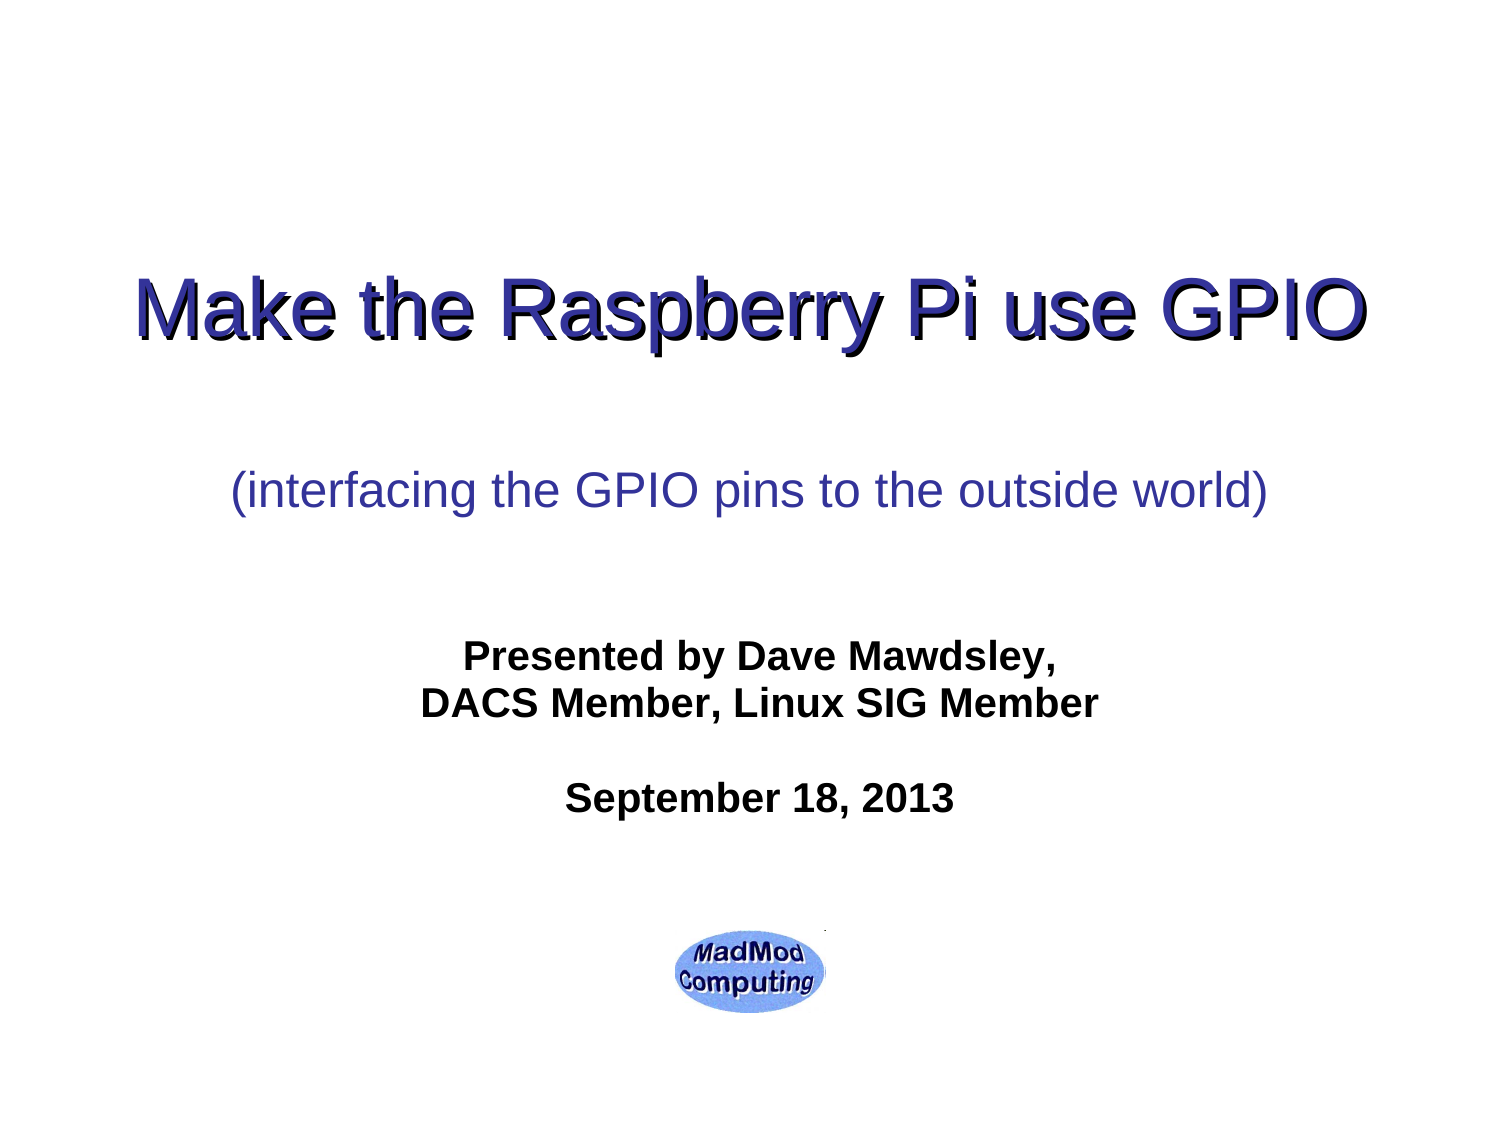

# Make the Raspberry Pi use GPIO
(interfacing the GPIO pins to the outside world)
Presented by Dave Mawdsley,
DACS Member, Linux SIG Member
September 18, 2013